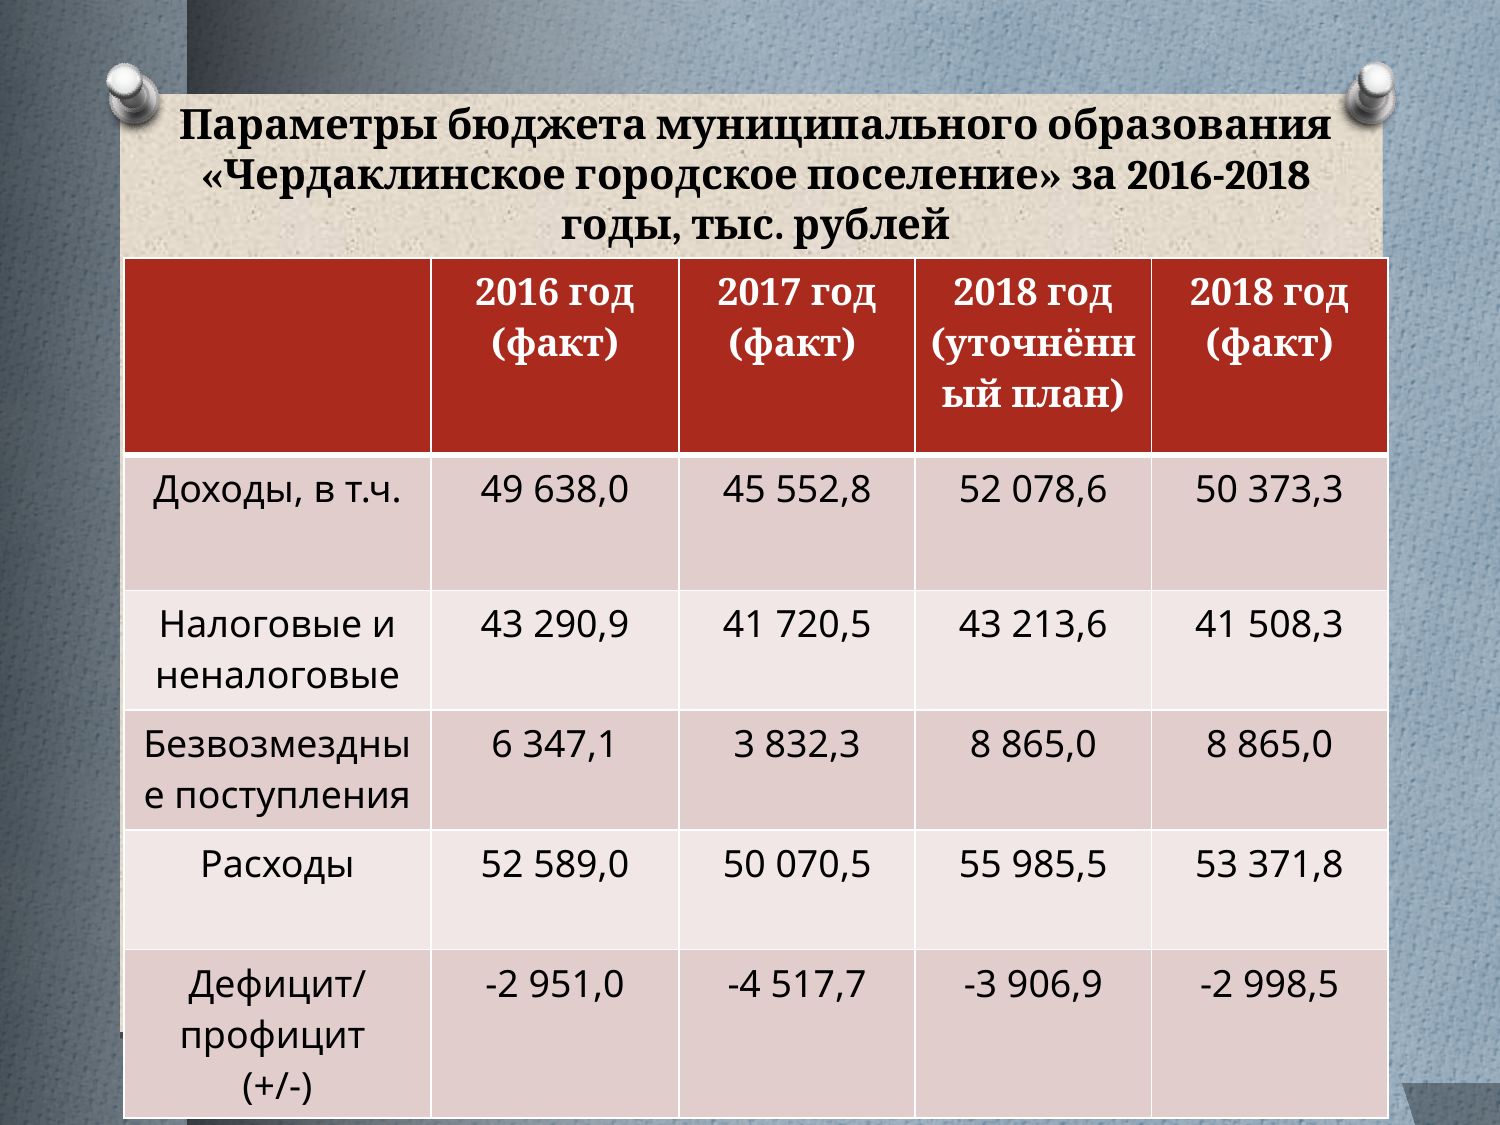

Параметры бюджета муниципального образования «Чердаклинское городское поселение» за 2016-2018 годы, тыс. рублей
| | 2016 год (факт) | 2017 год (факт) | 2018 год (уточнённый план) | 2018 год (факт) |
| --- | --- | --- | --- | --- |
| Доходы, в т.ч. | 49 638,0 | 45 552,8 | 52 078,6 | 50 373,3 |
| Налоговые и неналоговые | 43 290,9 | 41 720,5 | 43 213,6 | 41 508,3 |
| Безвозмездные поступления | 6 347,1 | 3 832,3 | 8 865,0 | 8 865,0 |
| Расходы | 52 589,0 | 50 070,5 | 55 985,5 | 53 371,8 |
| Дефицит/ профицит (+/-) | -2 951,0 | -4 517,7 | -3 906,9 | -2 998,5 |